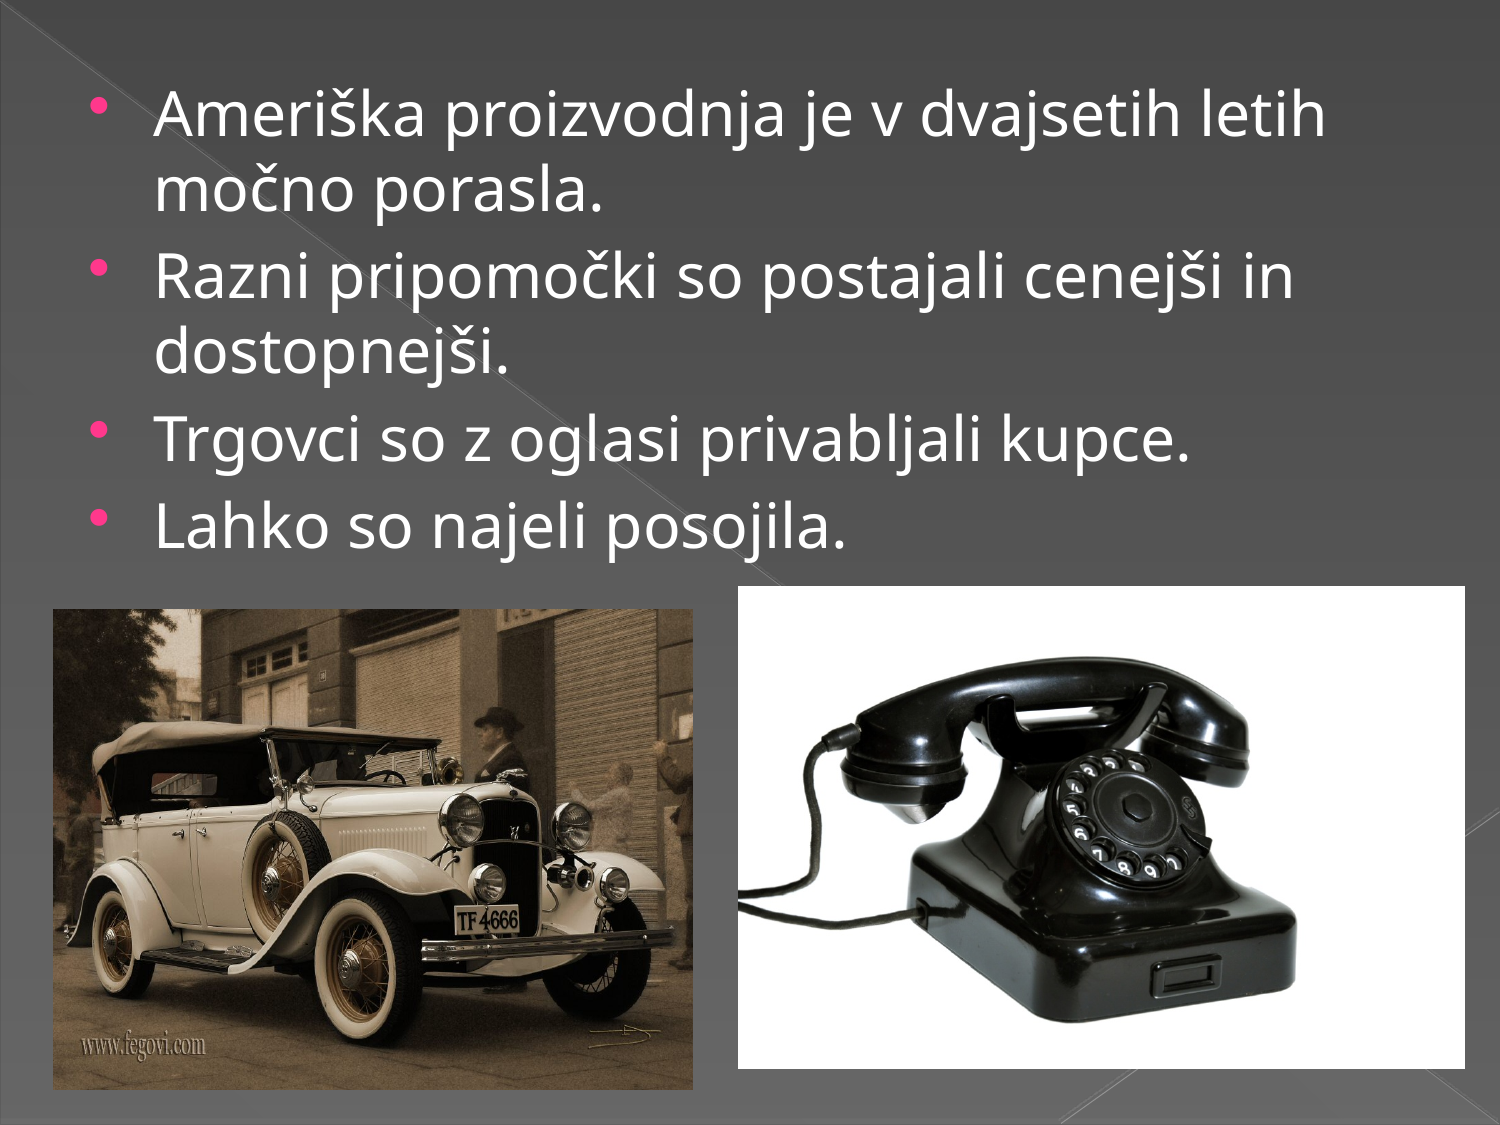

# Ameriška proizvodnja je v dvajsetih letih močno porasla.
Razni pripomočki so postajali cenejši in dostopnejši.
Trgovci so z oglasi privabljali kupce.
Lahko so najeli posojila.